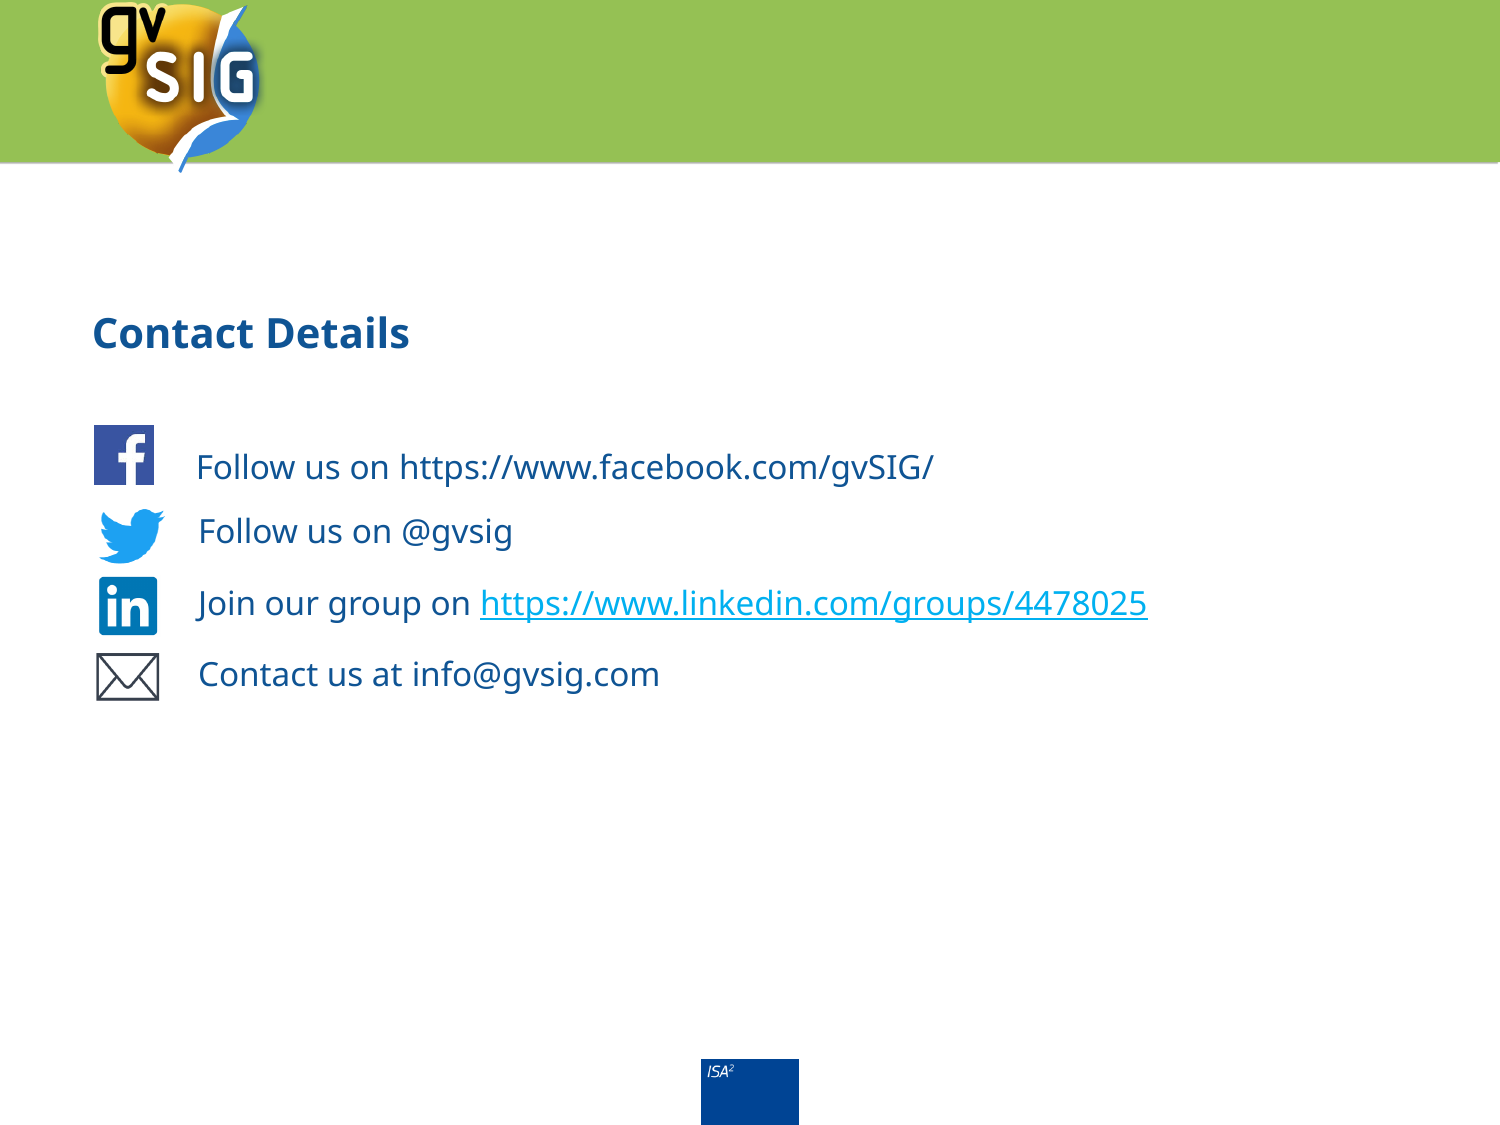

# Contact Details
Follow us on https://www.facebook.com/gvSIG/
Follow us on @gvsig
Join our group on https://www.linkedin.com/groups/4478025
Contact us at info@gvsig.com